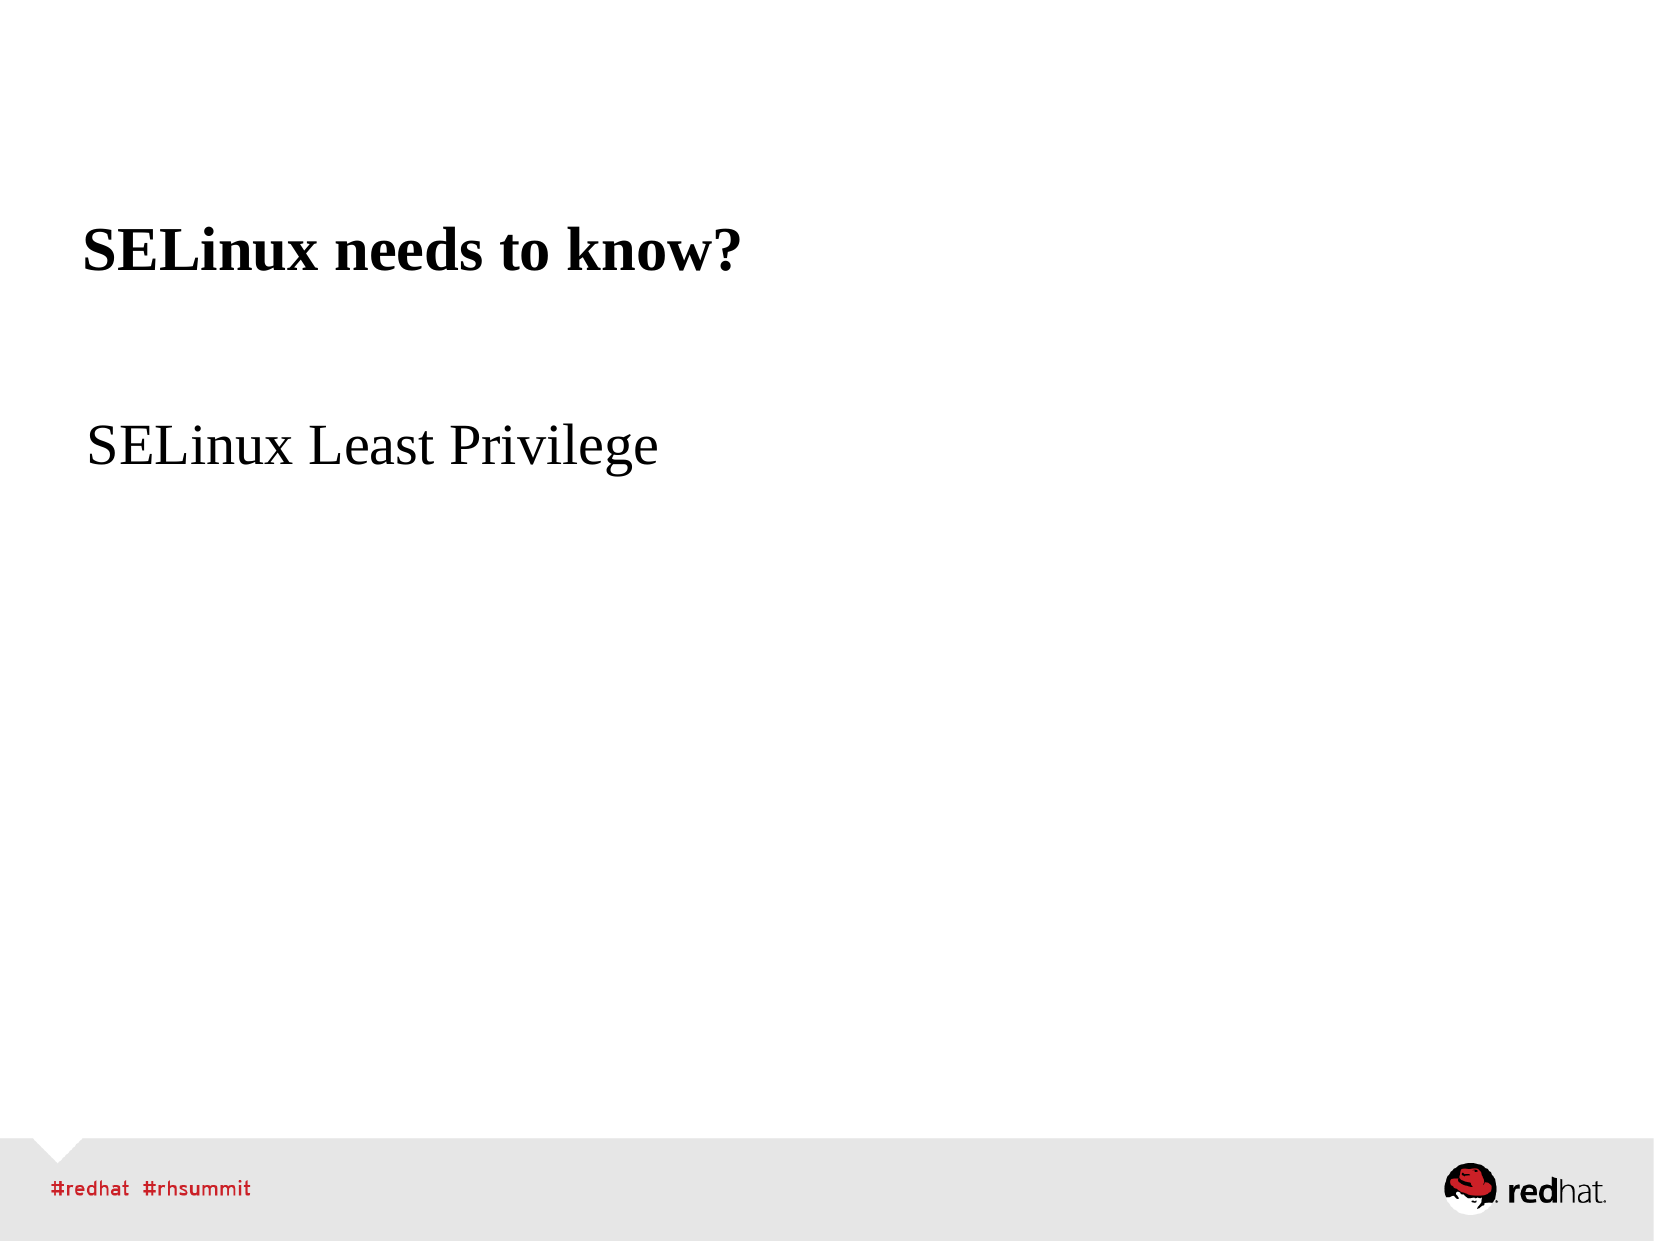

# SELinux needs to know?
SELinux Least Privilege